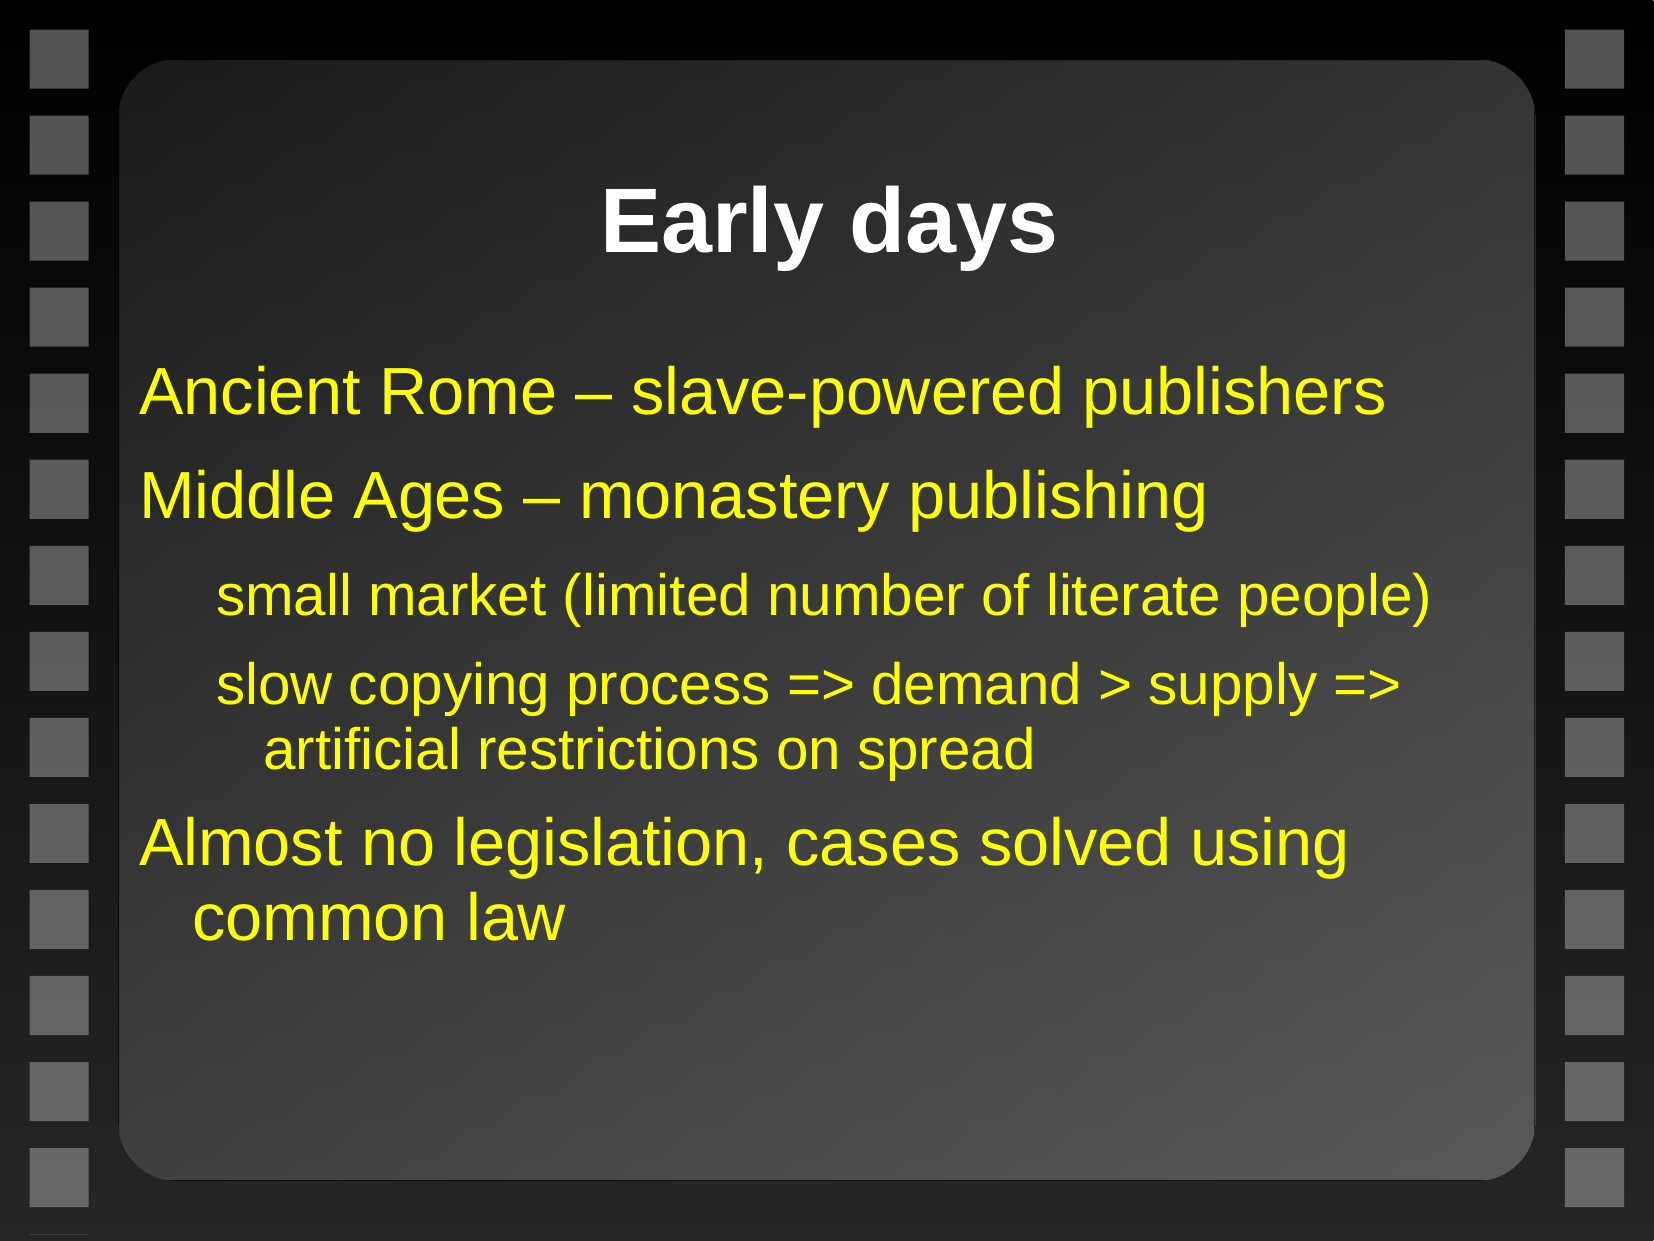

# Early days
Ancient Rome – slave-powered publishers
Middle Ages – monastery publishing
small market (limited number of literate people)
slow copying process => demand > supply => artificial restrictions on spread
Almost no legislation, cases solved using common law